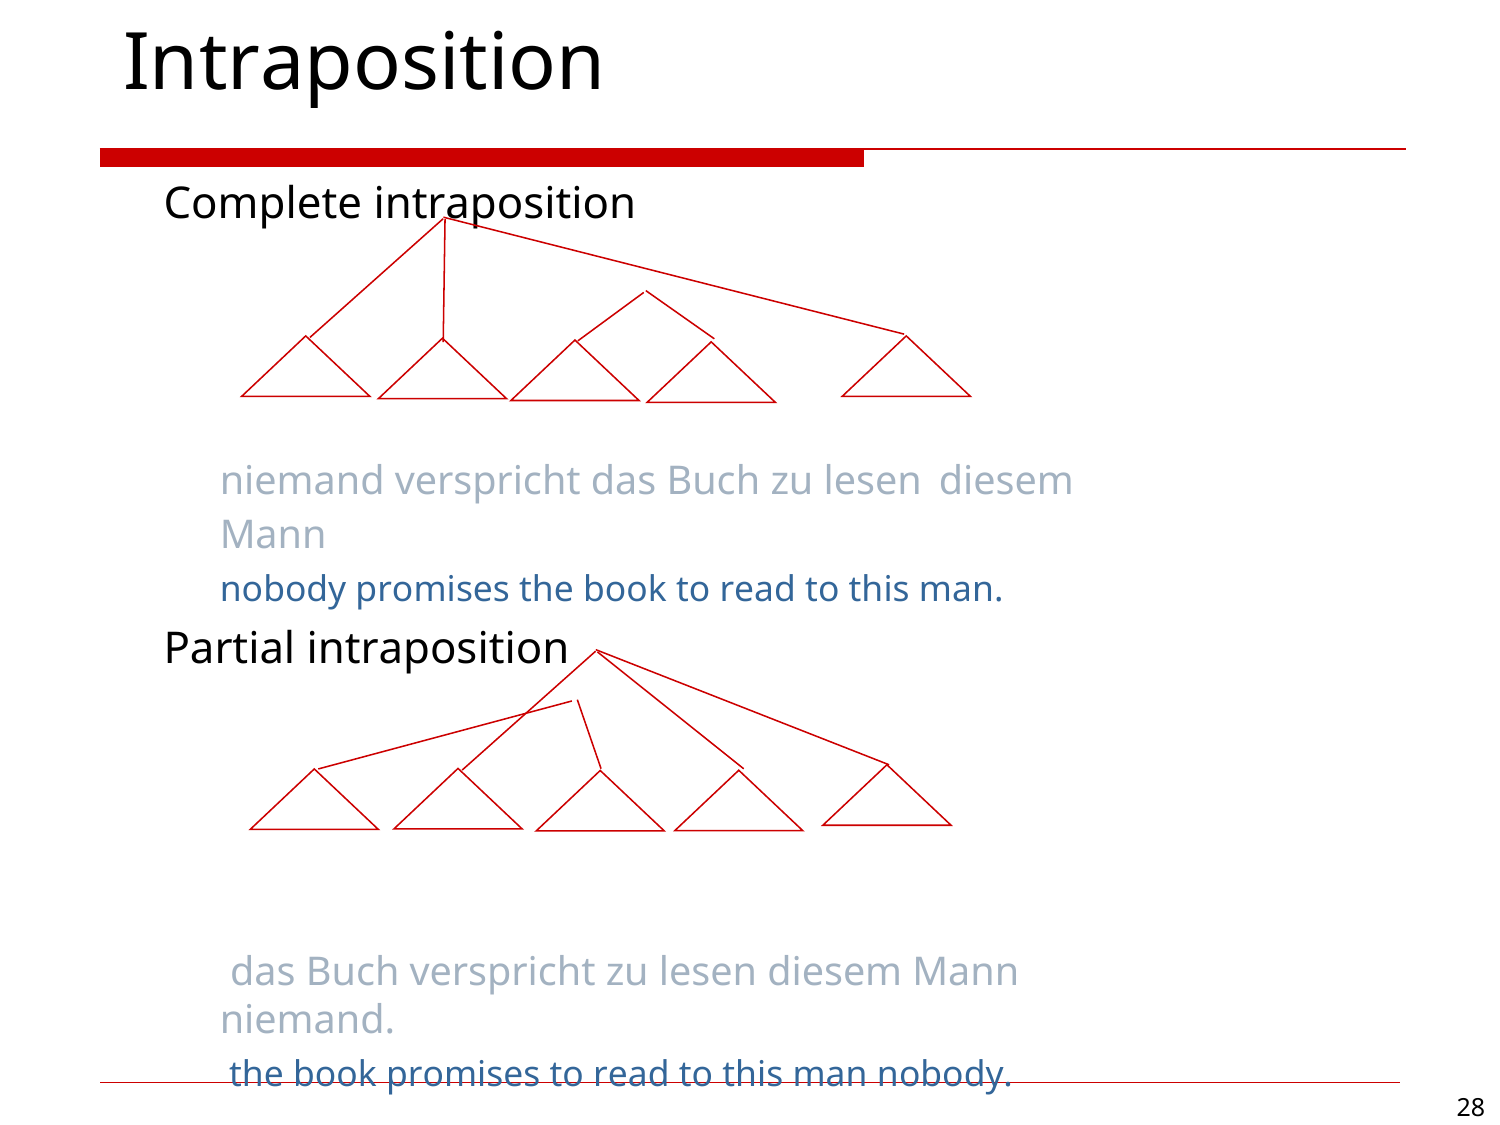

# Intraposition
Complete intraposition
	niemand verspricht das Buch zu lesen diesem Mann
	nobody promises the book to read to this man.
Partial intraposition
	 das Buch verspricht zu lesen diesem Mann niemand.
	 the book promises to read to this man nobody.
28